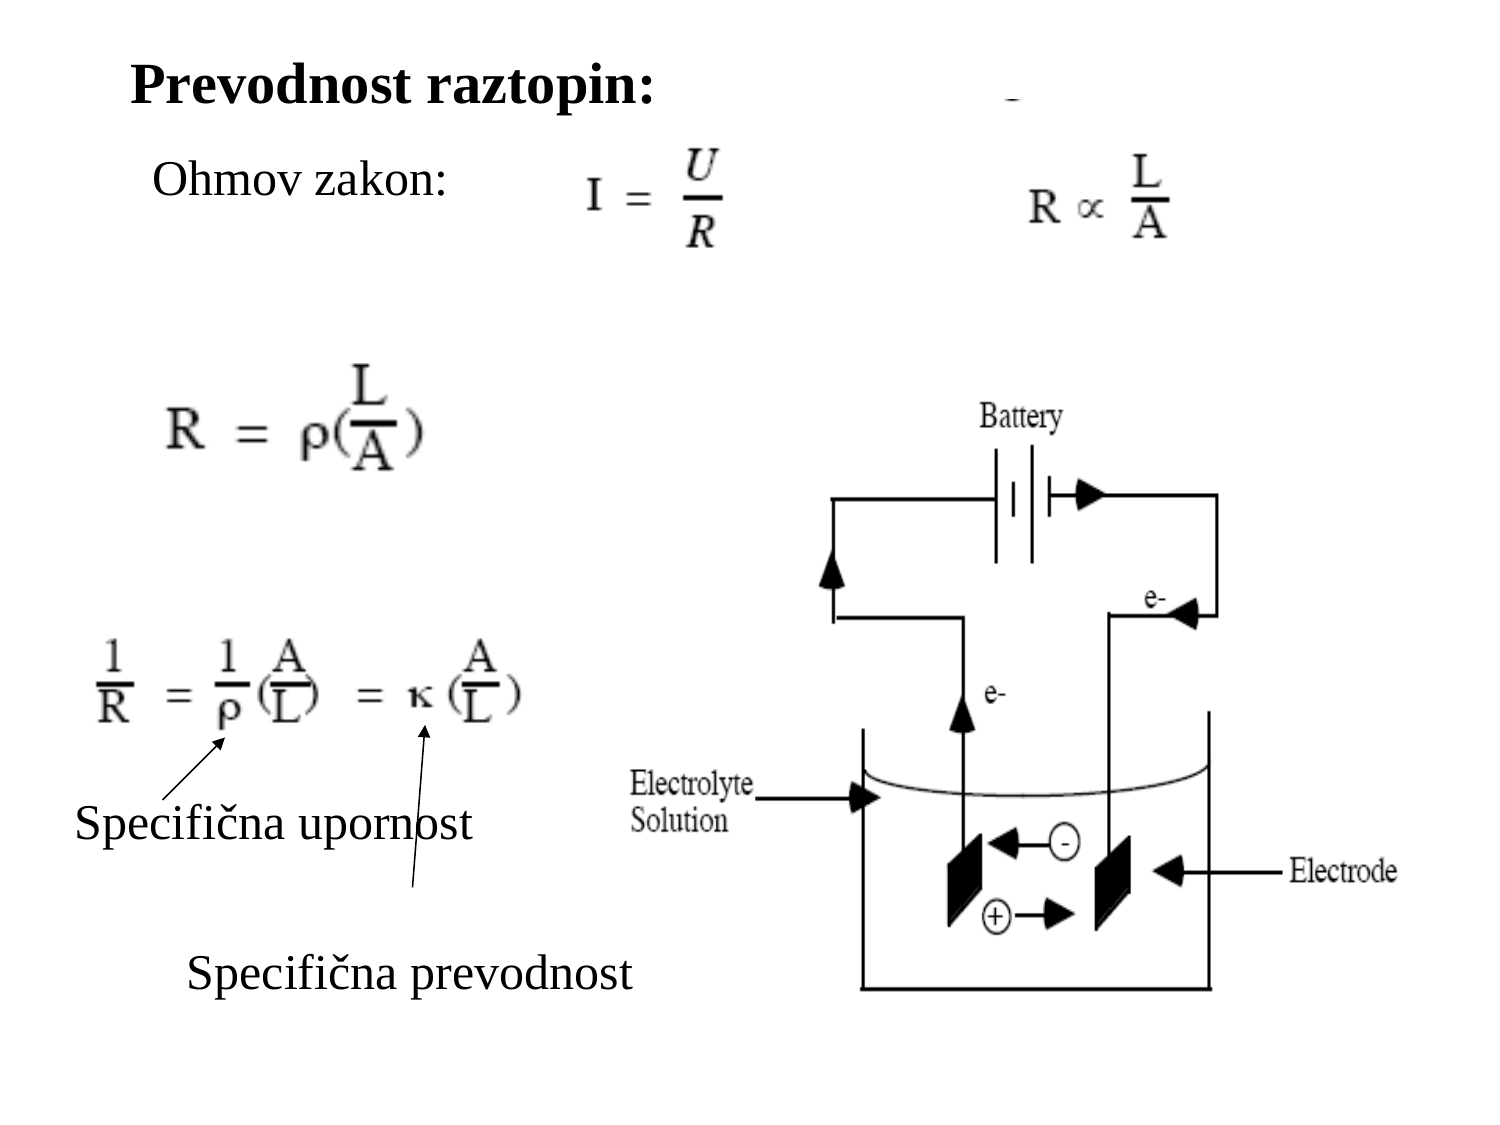

Prevodnost raztopin:
Ohmov zakon:
Specifična upornost
Specifična prevodnost